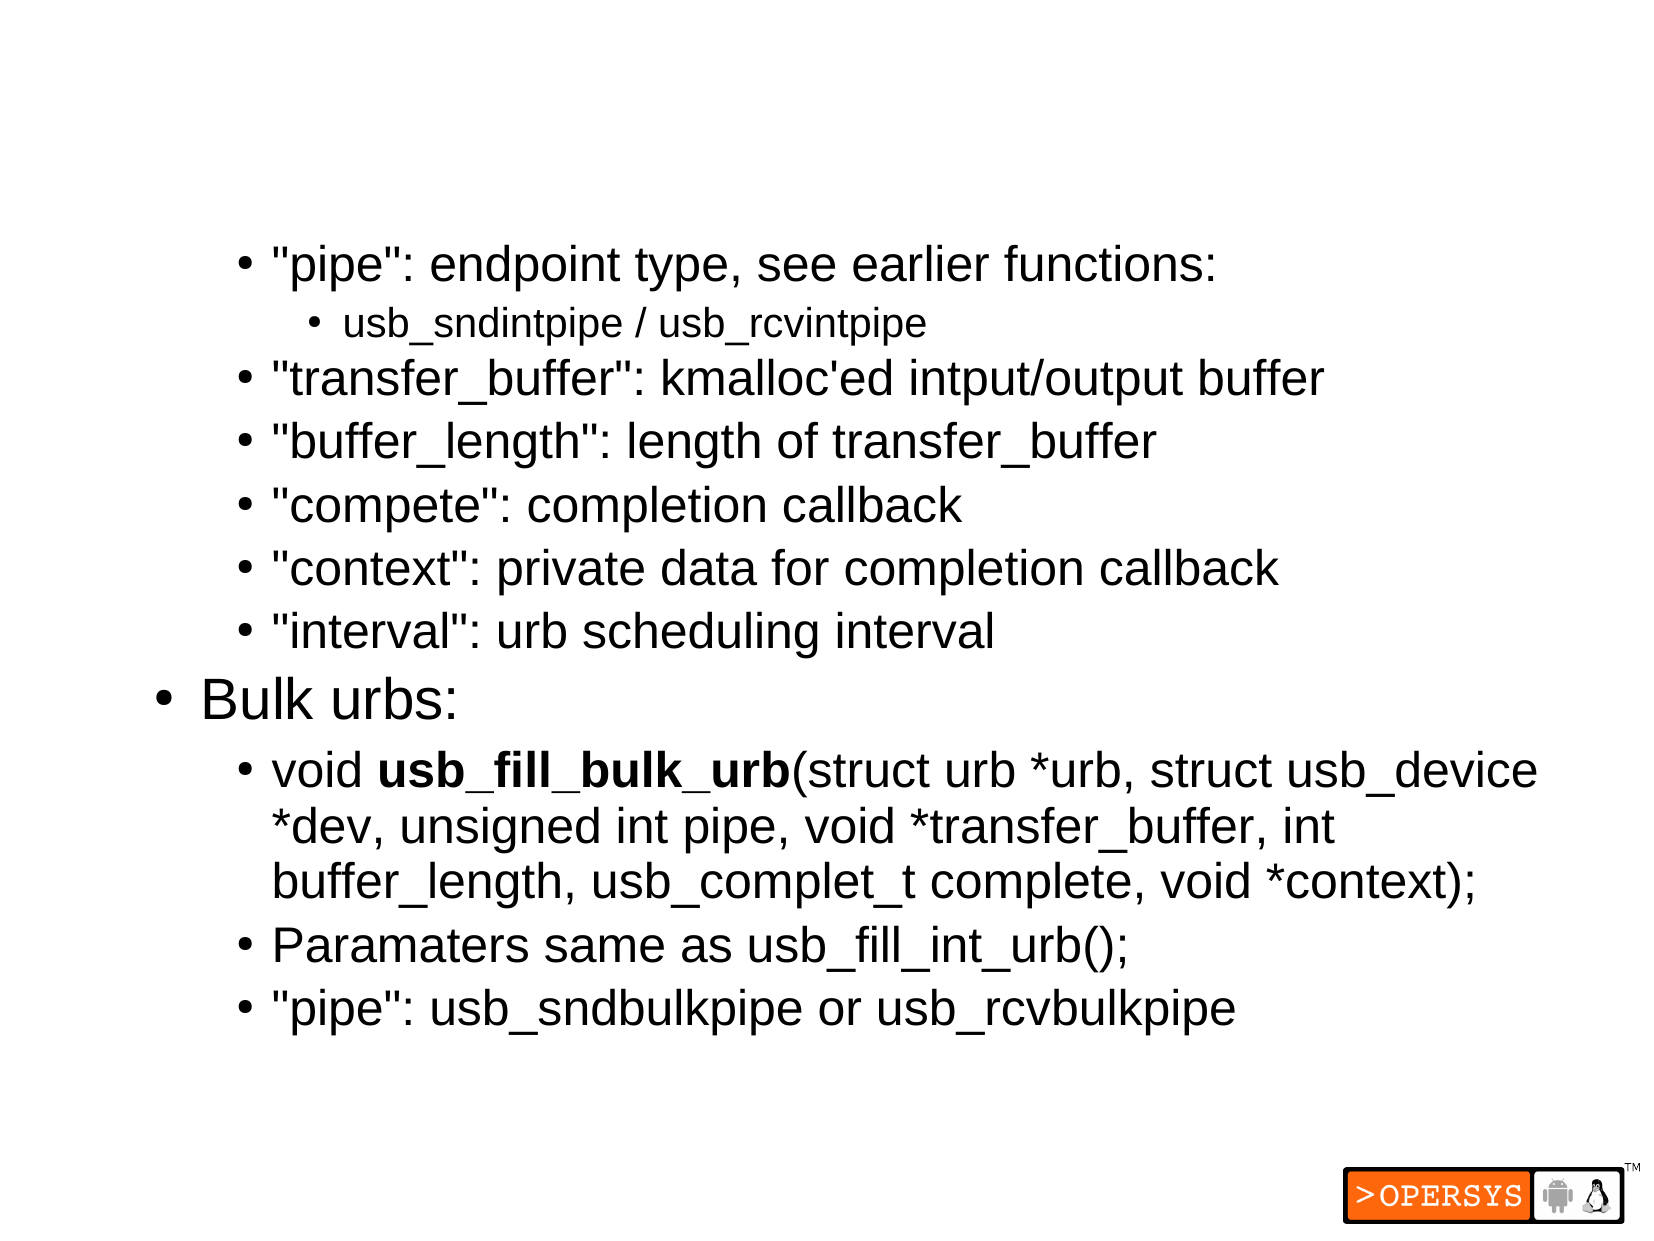

# "pipe": endpoint type, see earlier functions:
usb_sndintpipe / usb_rcvintpipe
"transfer_buffer": kmalloc'ed intput/output buffer
"buffer_length": length of transfer_buffer
"compete": completion callback
"context": private data for completion callback
"interval": urb scheduling interval
Bulk urbs:
void usb_fill_bulk_urb(struct urb *urb, struct usb_device *dev, unsigned int pipe, void *transfer_buffer, int buffer_length, usb_complet_t complete, void *context);
Paramaters same as usb_fill_int_urb();
"pipe": usb_sndbulkpipe or usb_rcvbulkpipe